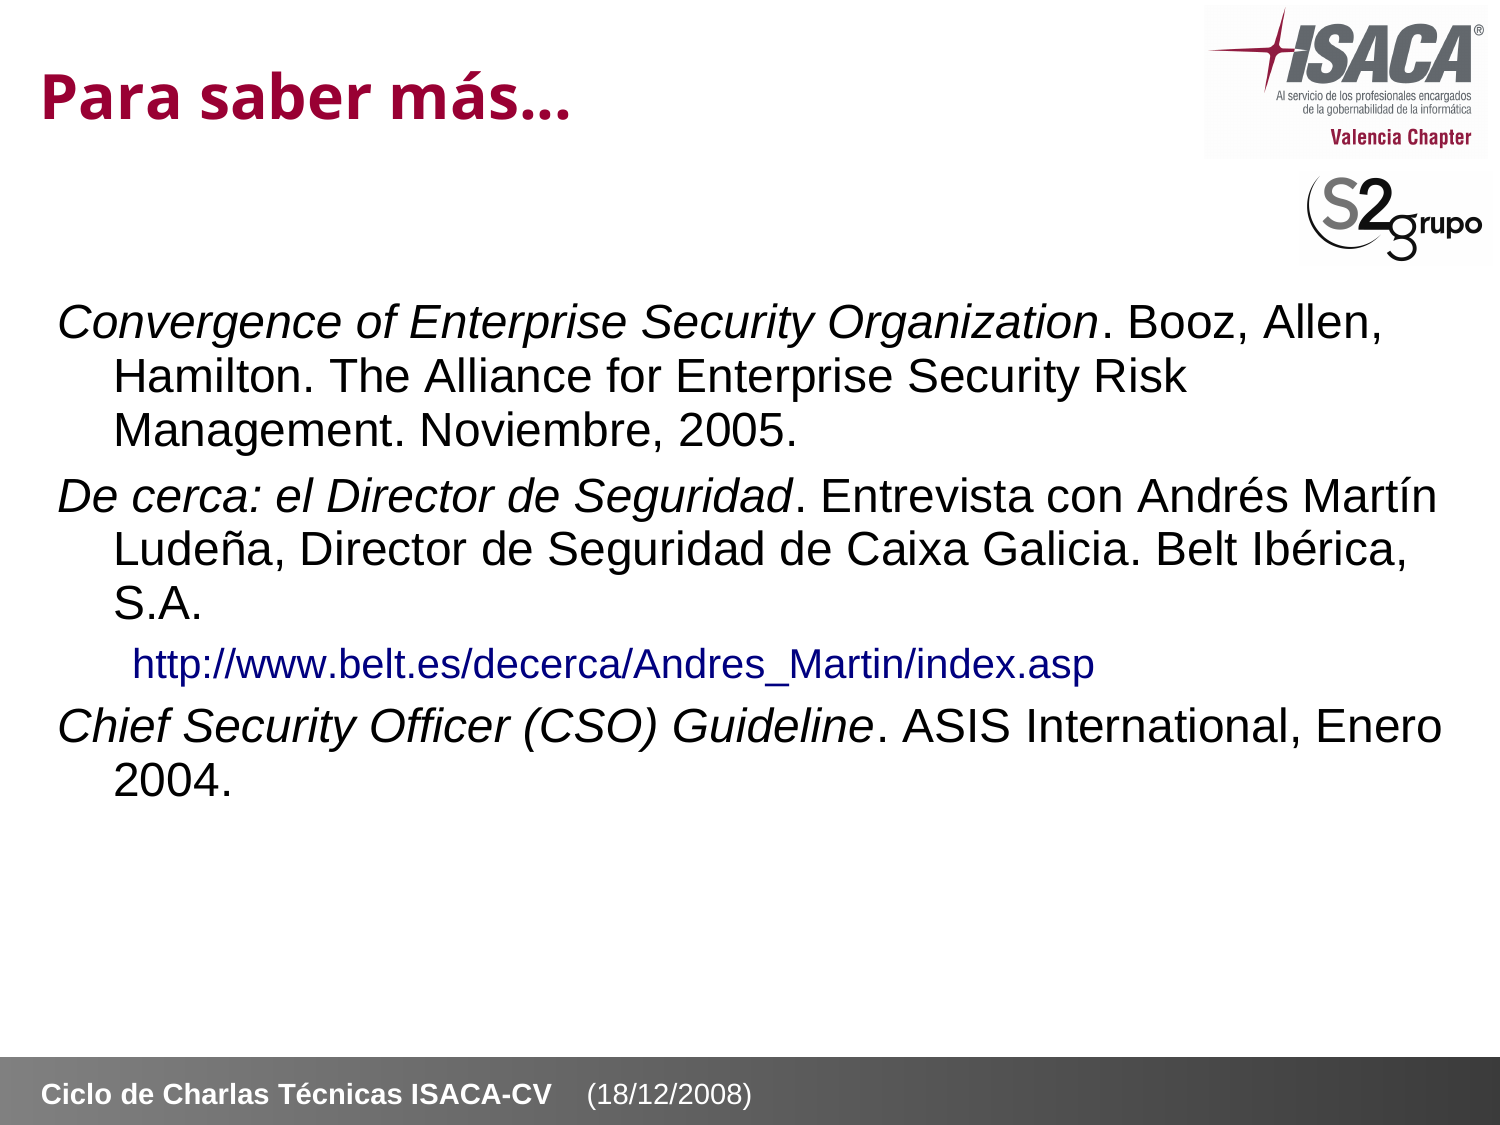

Para saber más...
# Convergence of Enterprise Security Organization. Booz, Allen, Hamilton. The Alliance for Enterprise Security Risk Management. Noviembre, 2005.
De cerca: el Director de Seguridad. Entrevista con Andrés Martín Ludeña, Director de Seguridad de Caixa Galicia. Belt Ibérica, S.A.
http://www.belt.es/decerca/Andres_Martin/index.asp
Chief Security Officer (CSO) Guideline. ASIS International, Enero 2004.